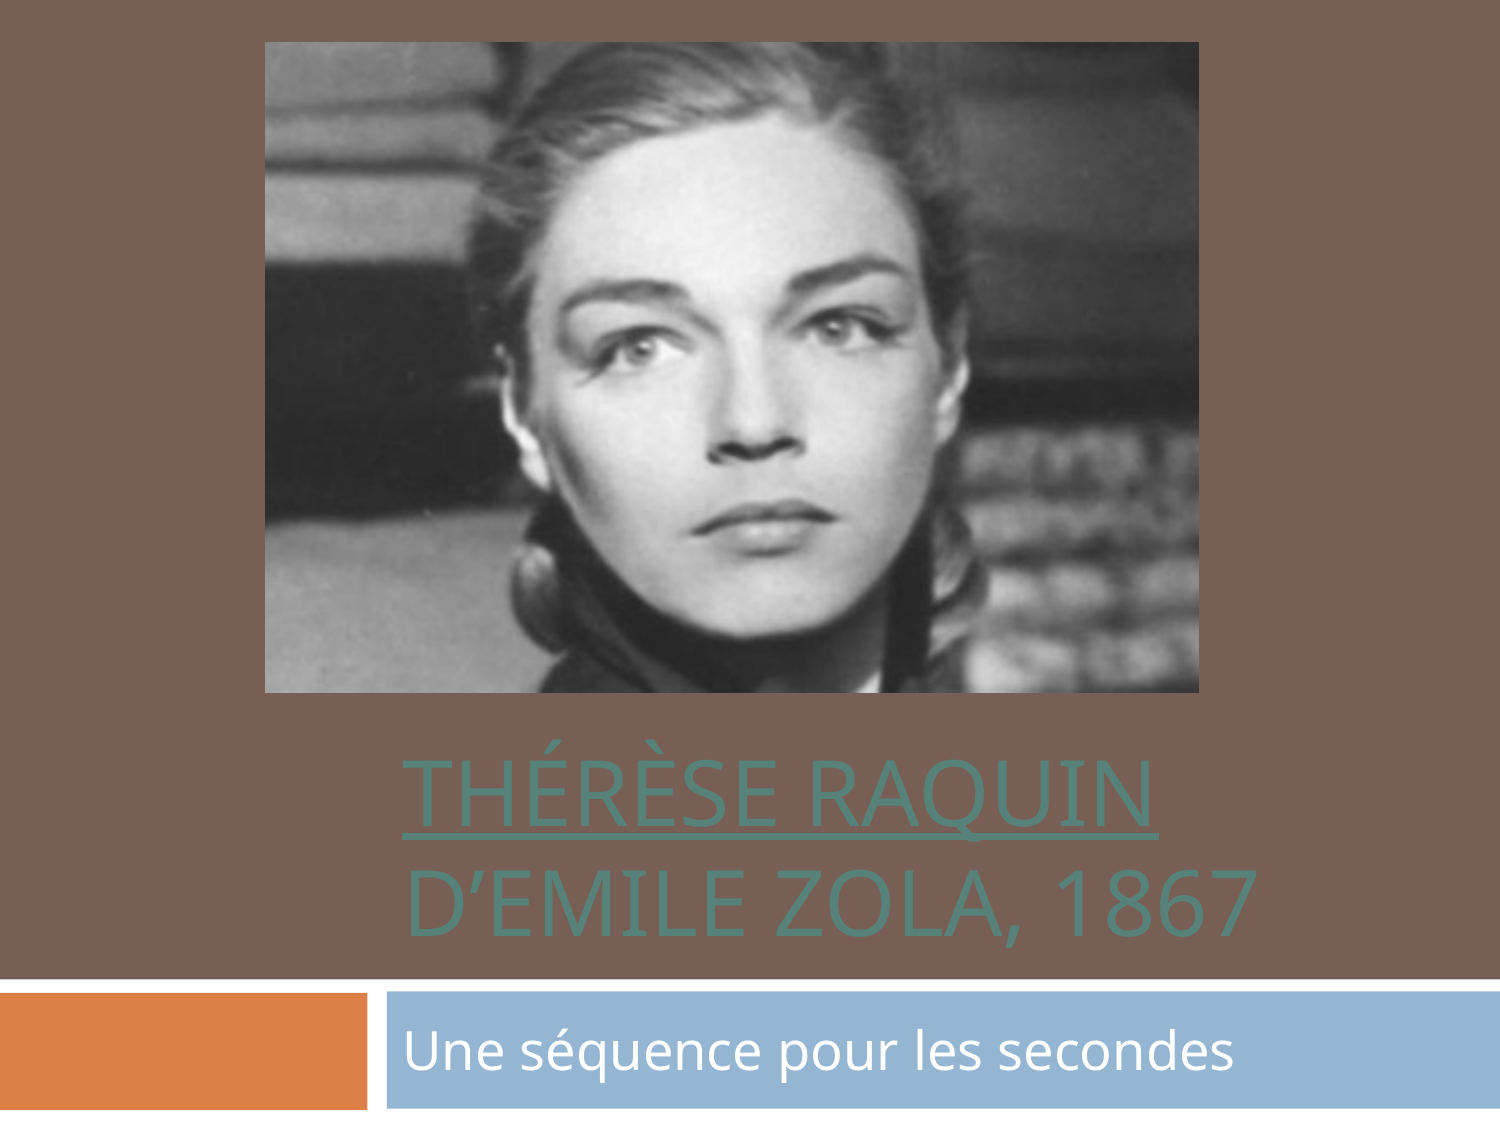

# THÉRÈSE RAQUIN D’EMILE ZOLA, 1867
Une séquence pour les secondes